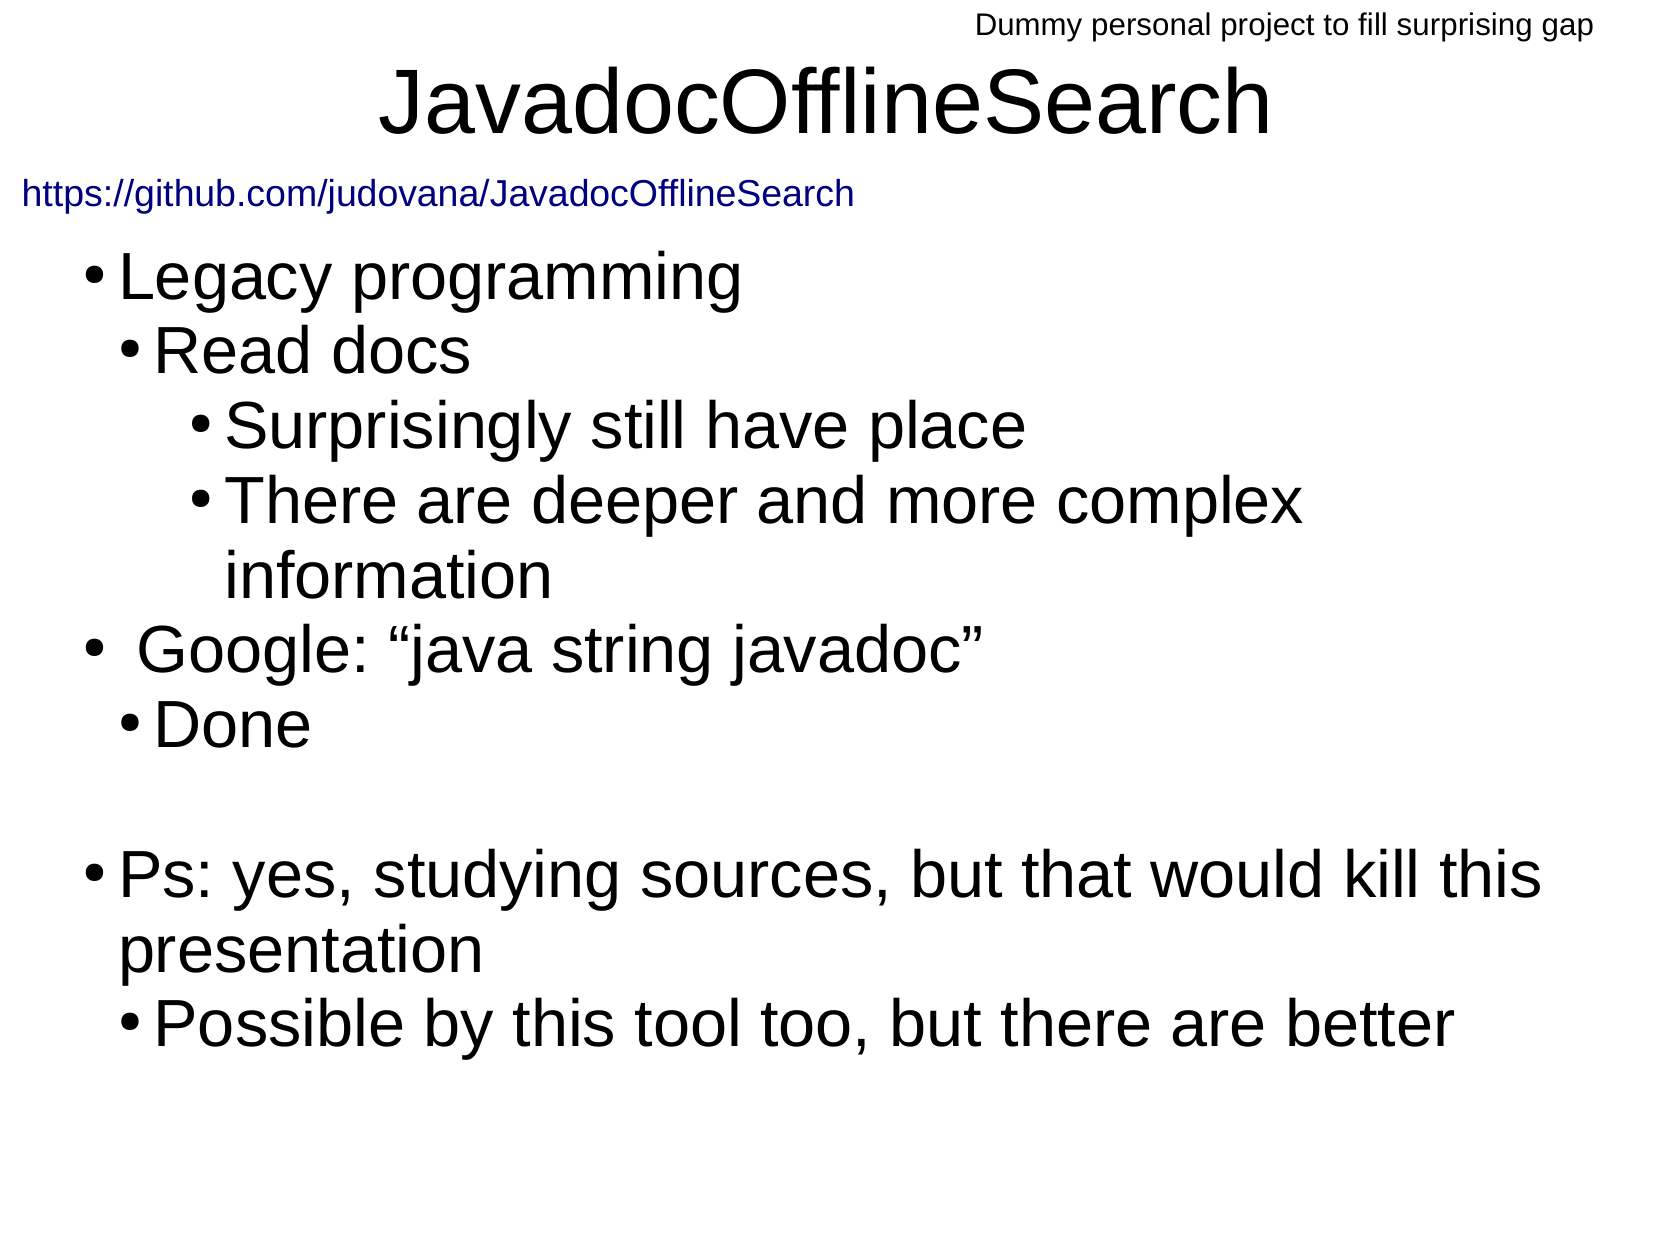

Dummy personal project to fill surprising gap
# JavadocOfflineSearch
https://github.com/judovana/JavadocOfflineSearch
Legacy programming
Read docs
Surprisingly still have place
There are deeper and more complex information
 Google: “java string javadoc”
Done
Ps: yes, studying sources, but that would kill this presentation
Possible by this tool too, but there are better